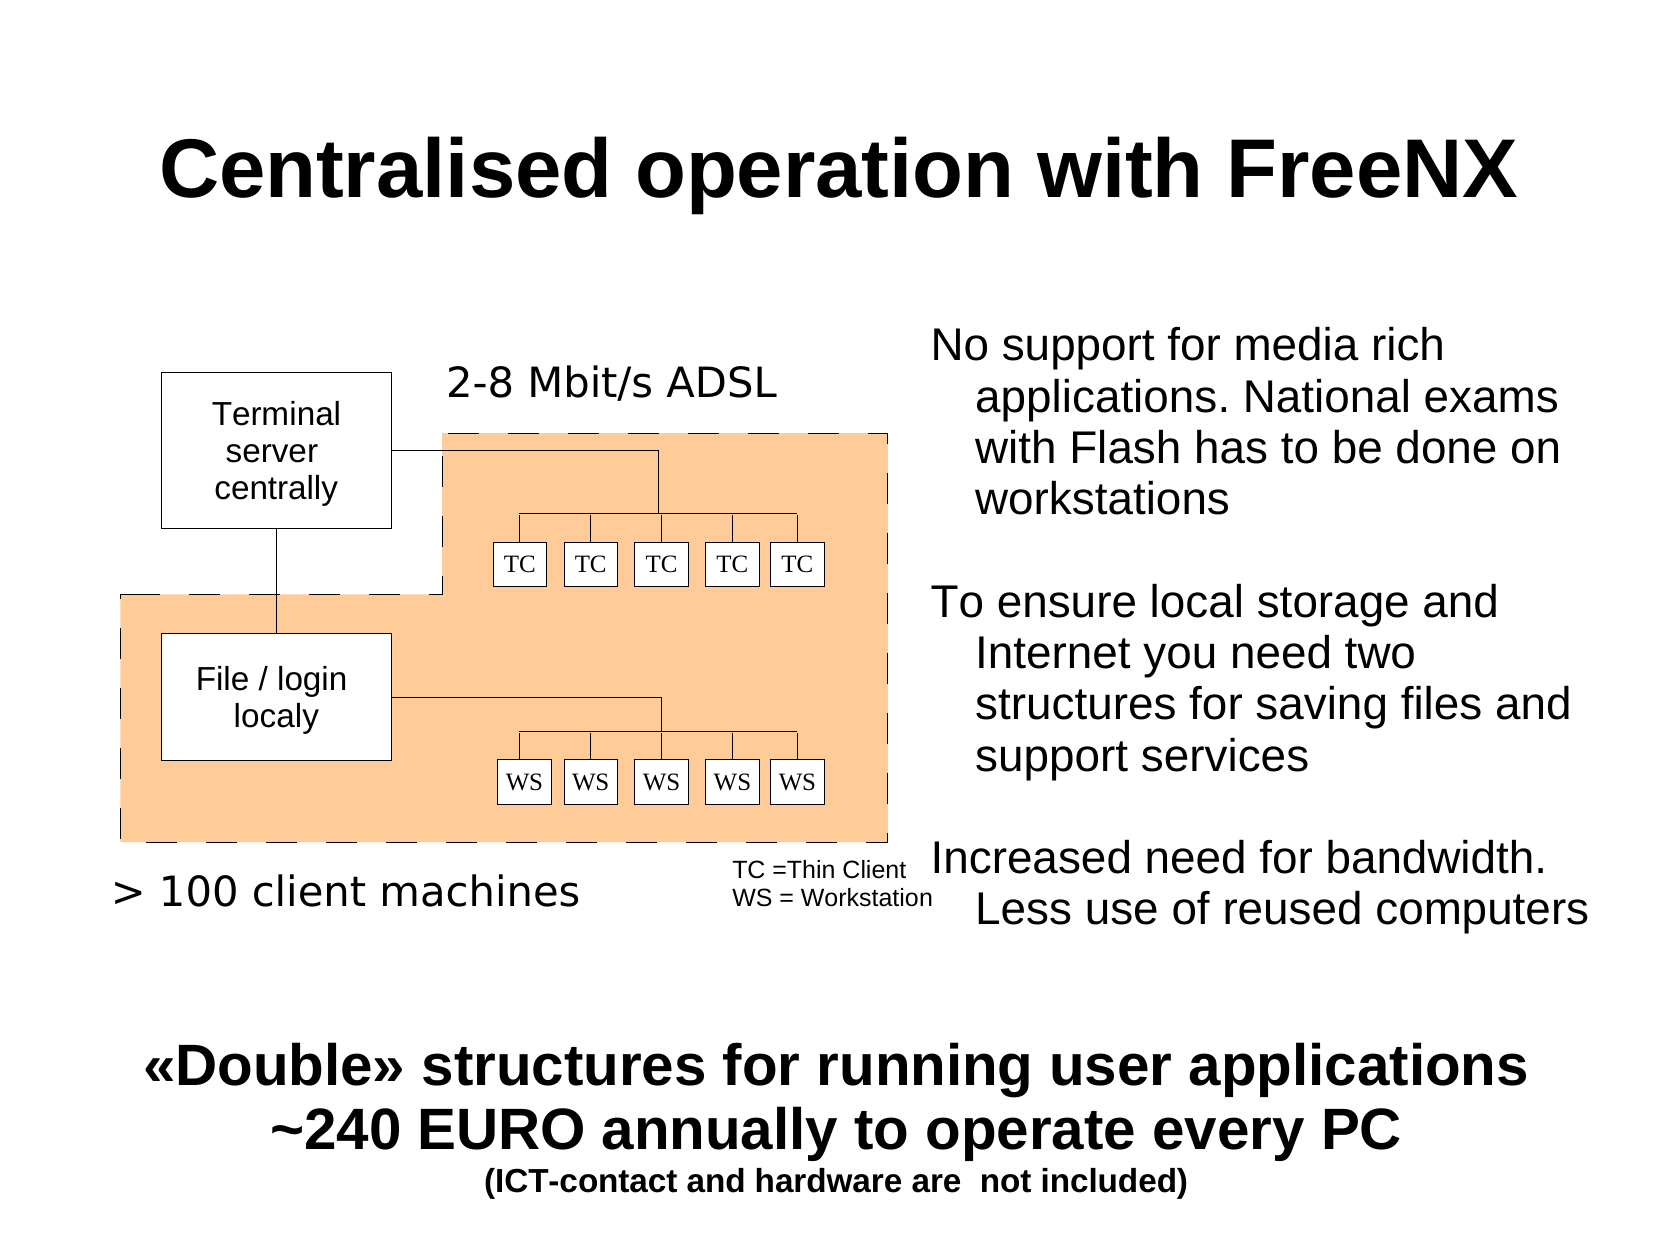

# Centralised operation with FreeNX
No support for media rich applications. National exams with Flash has to be done on workstations
To ensure local storage and Internet you need two structures for saving files and support services
Increased need for bandwidth. Less use of reused computers
2-8 Mbit/s ADSL
Terminal
server
centrally
TC
TC
TC
TC
TC
File / login
localy
WS
WS
WS
WS
WS
TC =Thin Client
WS = Workstation
> 100 client machines
«Double» structures for running user applications
~240 EURO annually to operate every PC
(ICT-contact and hardware are not included)